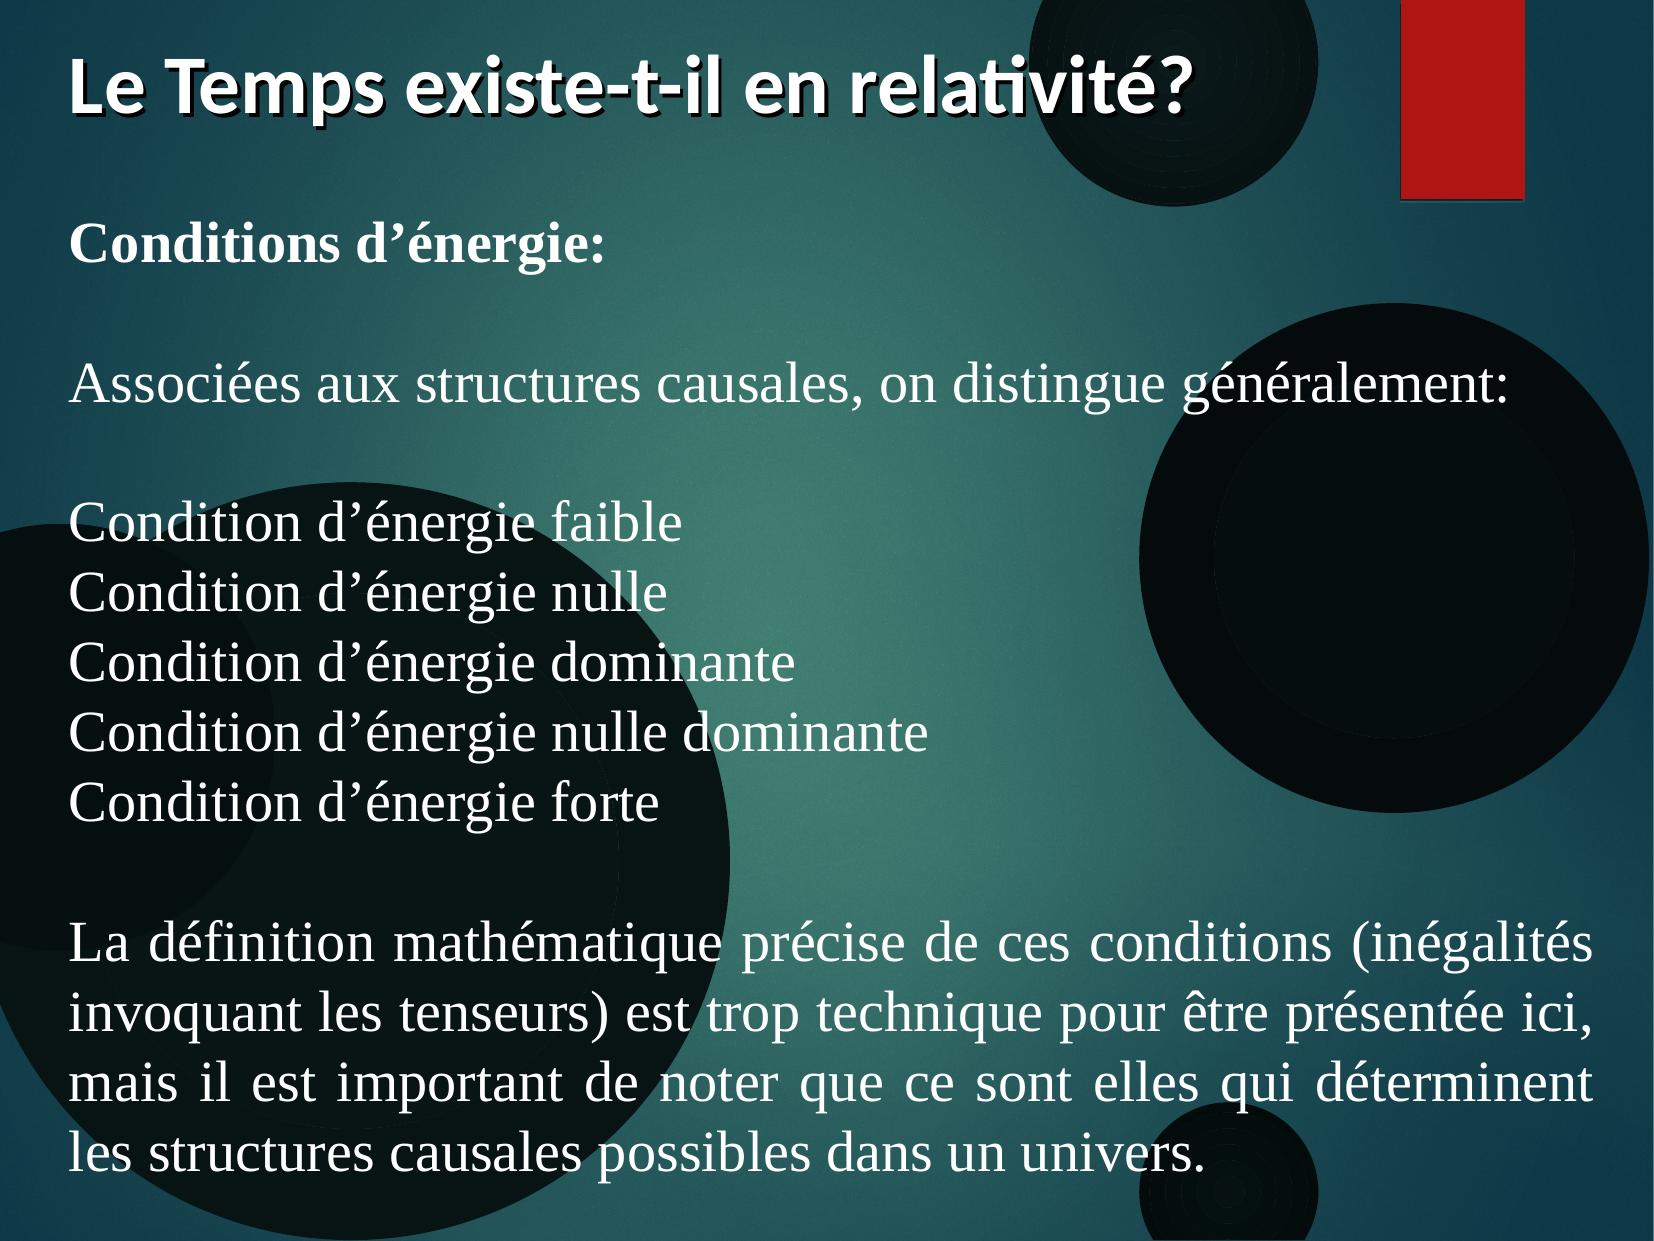

Le Temps existe-t-il en relativité?
Conditions d’énergie:
Associées aux structures causales, on distingue généralement:
Condition d’énergie faible
Condition d’énergie nulle
Condition d’énergie dominante
Condition d’énergie nulle dominante
Condition d’énergie forte
La définition mathématique précise de ces conditions (inégalités invoquant les tenseurs) est trop technique pour être présentée ici, mais il est important de noter que ce sont elles qui déterminent les structures causales possibles dans un univers.